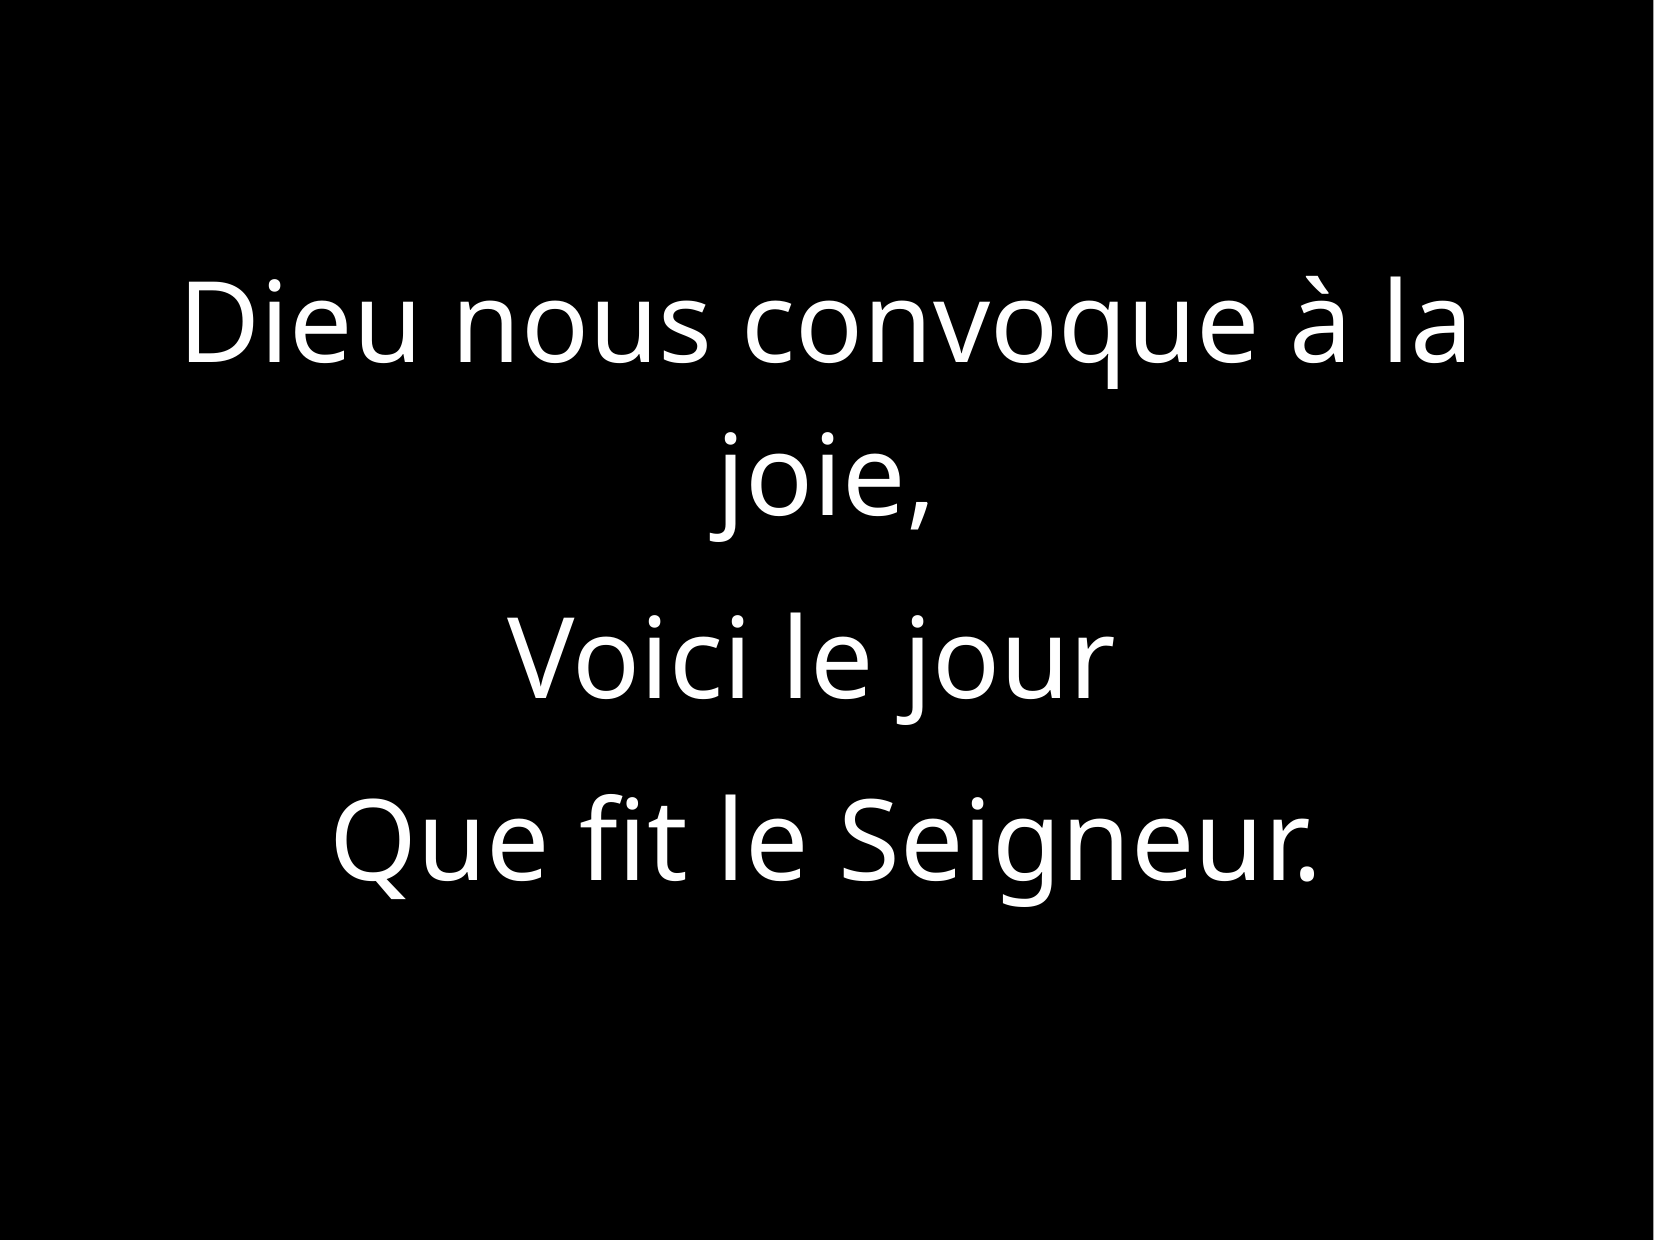

# Dieu nous convoque à la joie,
Voici le jour
Que fit le Seigneur.